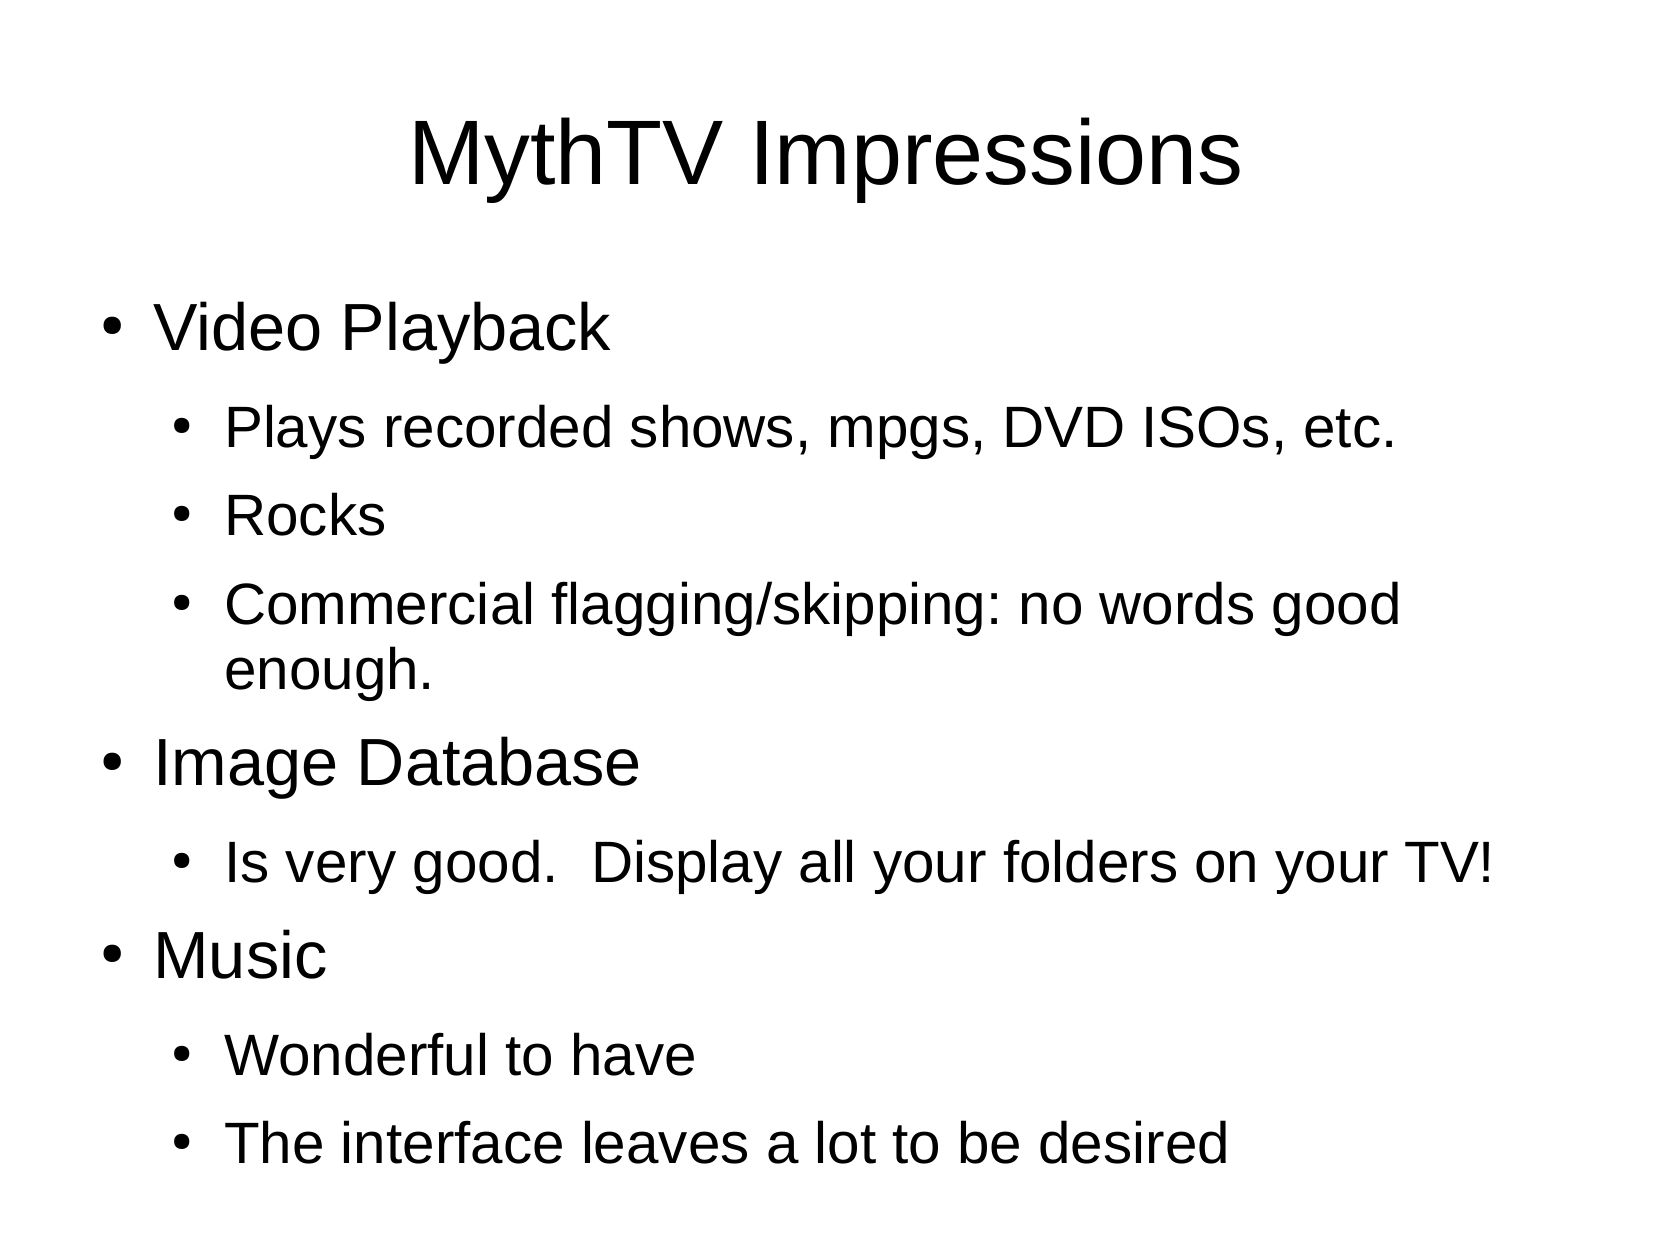

# MythTV Impressions
Video Playback
Plays recorded shows, mpgs, DVD ISOs, etc.
Rocks
Commercial flagging/skipping: no words good enough.
Image Database
Is very good. Display all your folders on your TV!
Music
Wonderful to have
The interface leaves a lot to be desired